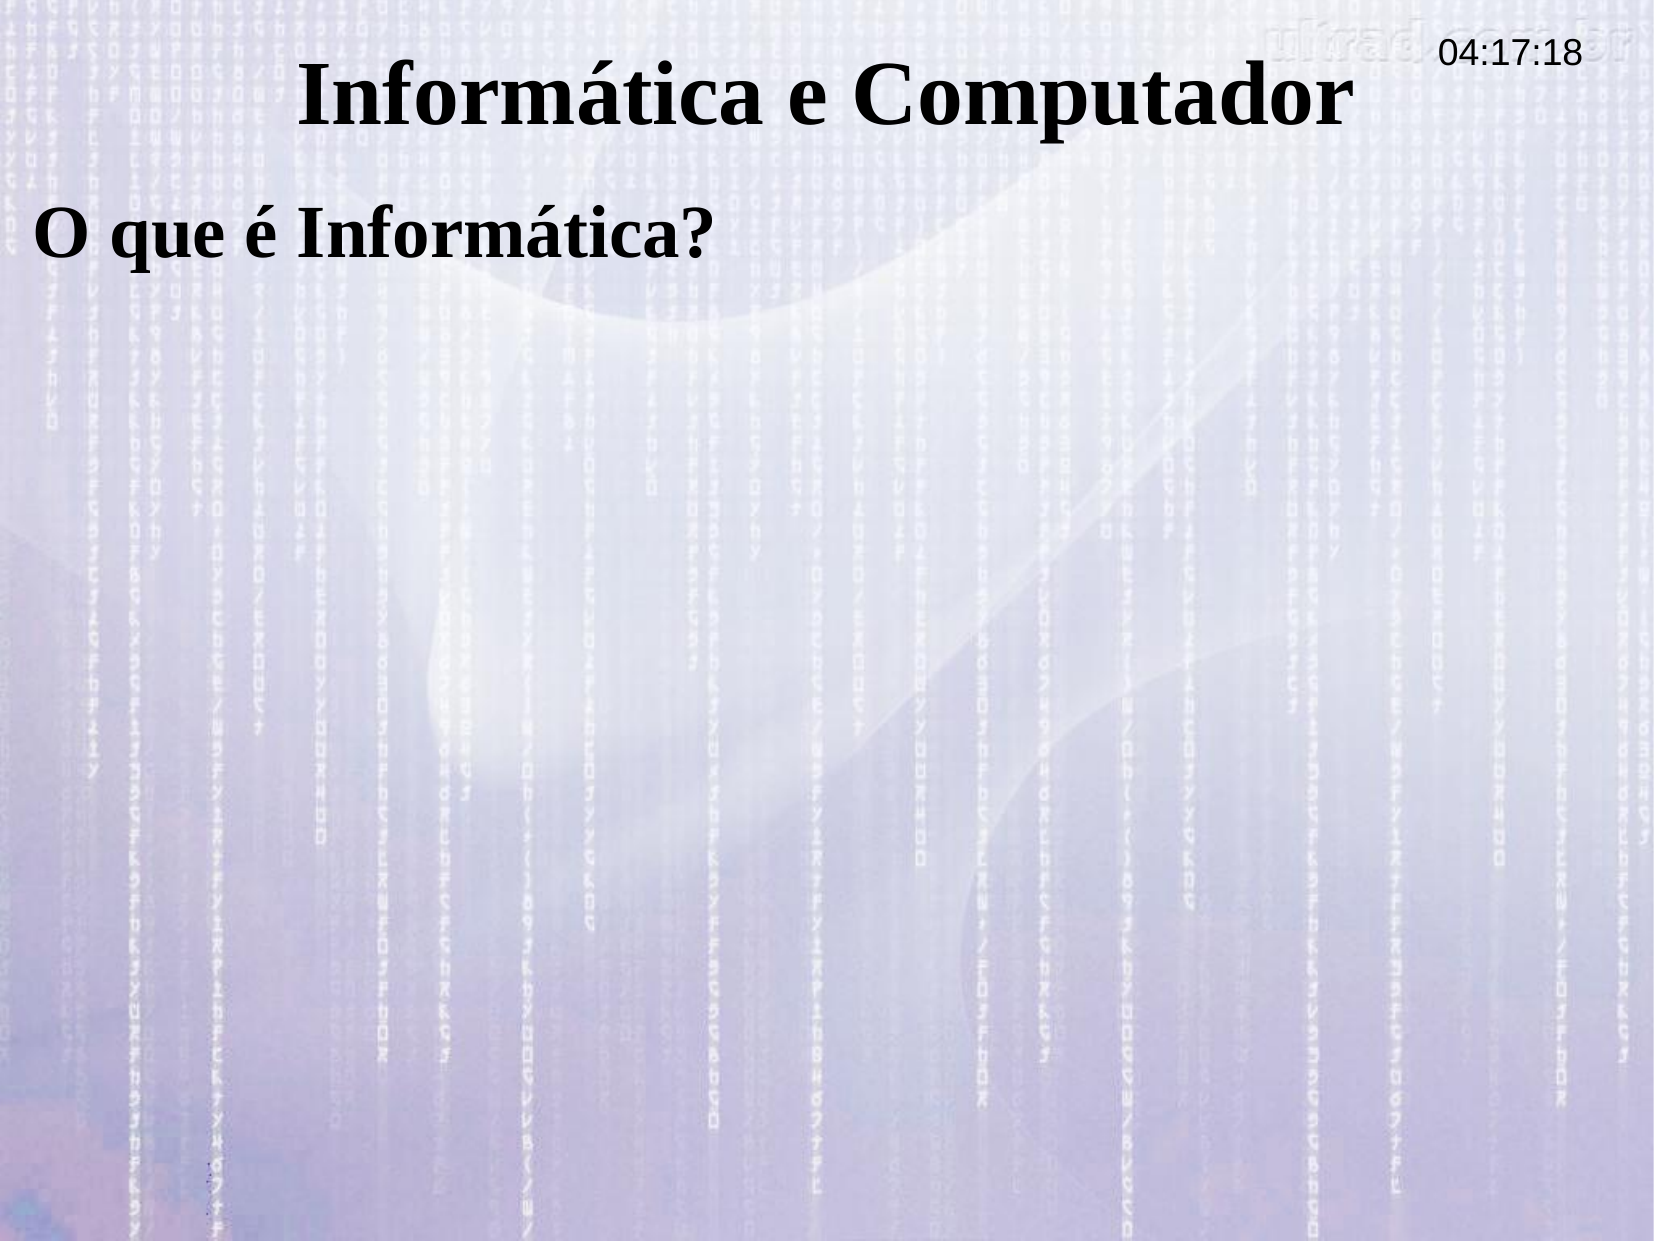

03:10:26
Informática e Computador
O que é Informática?